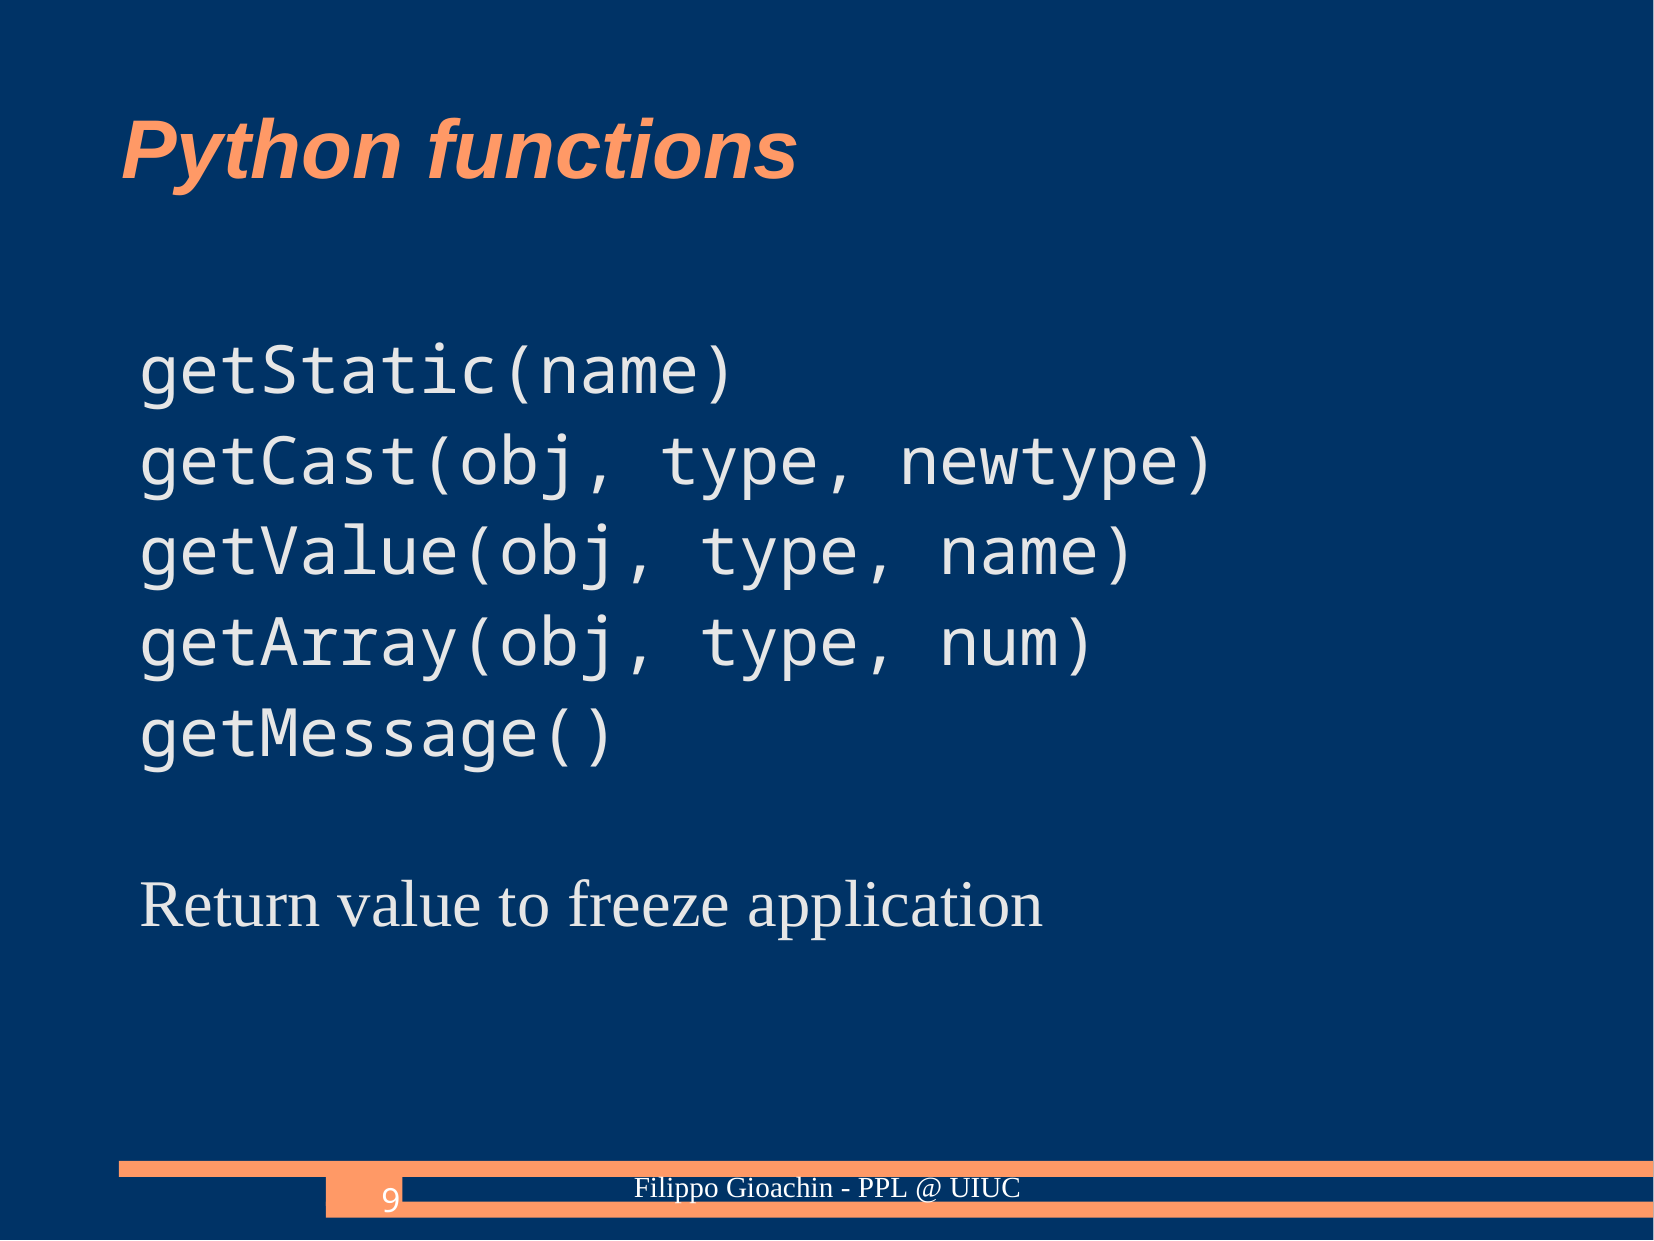

# Python functions
getStatic(name)
getCast(obj, type, newtype)
getValue(obj, type, name)
getArray(obj, type, num)
getMessage()
Return value to freeze application
Filippo Gioachin - PPL @ UIUC
9